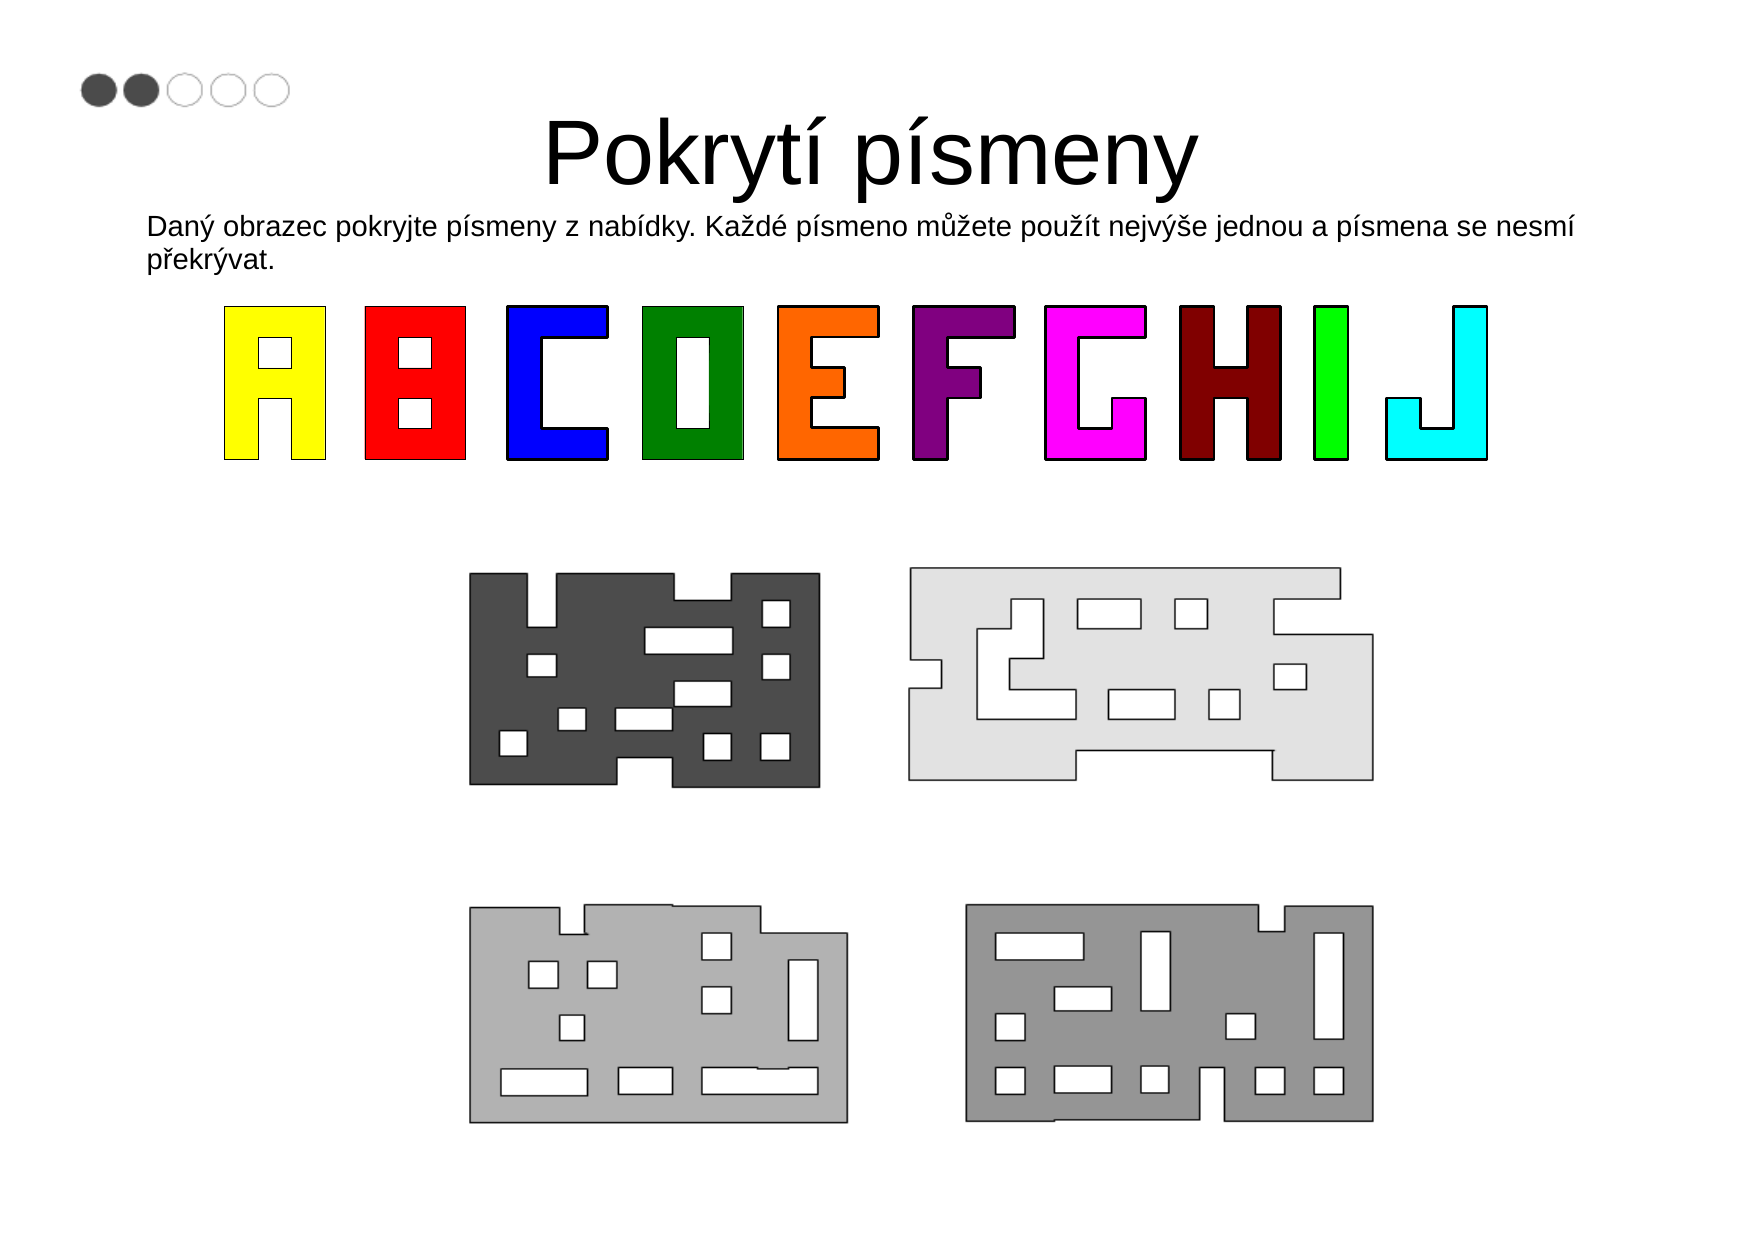

# Pokrytí písmeny
Daný obrazec pokryjte písmeny z nabídky. Každé písmeno můžete použít nejvýše jednou a písmena se nesmí překrývat.